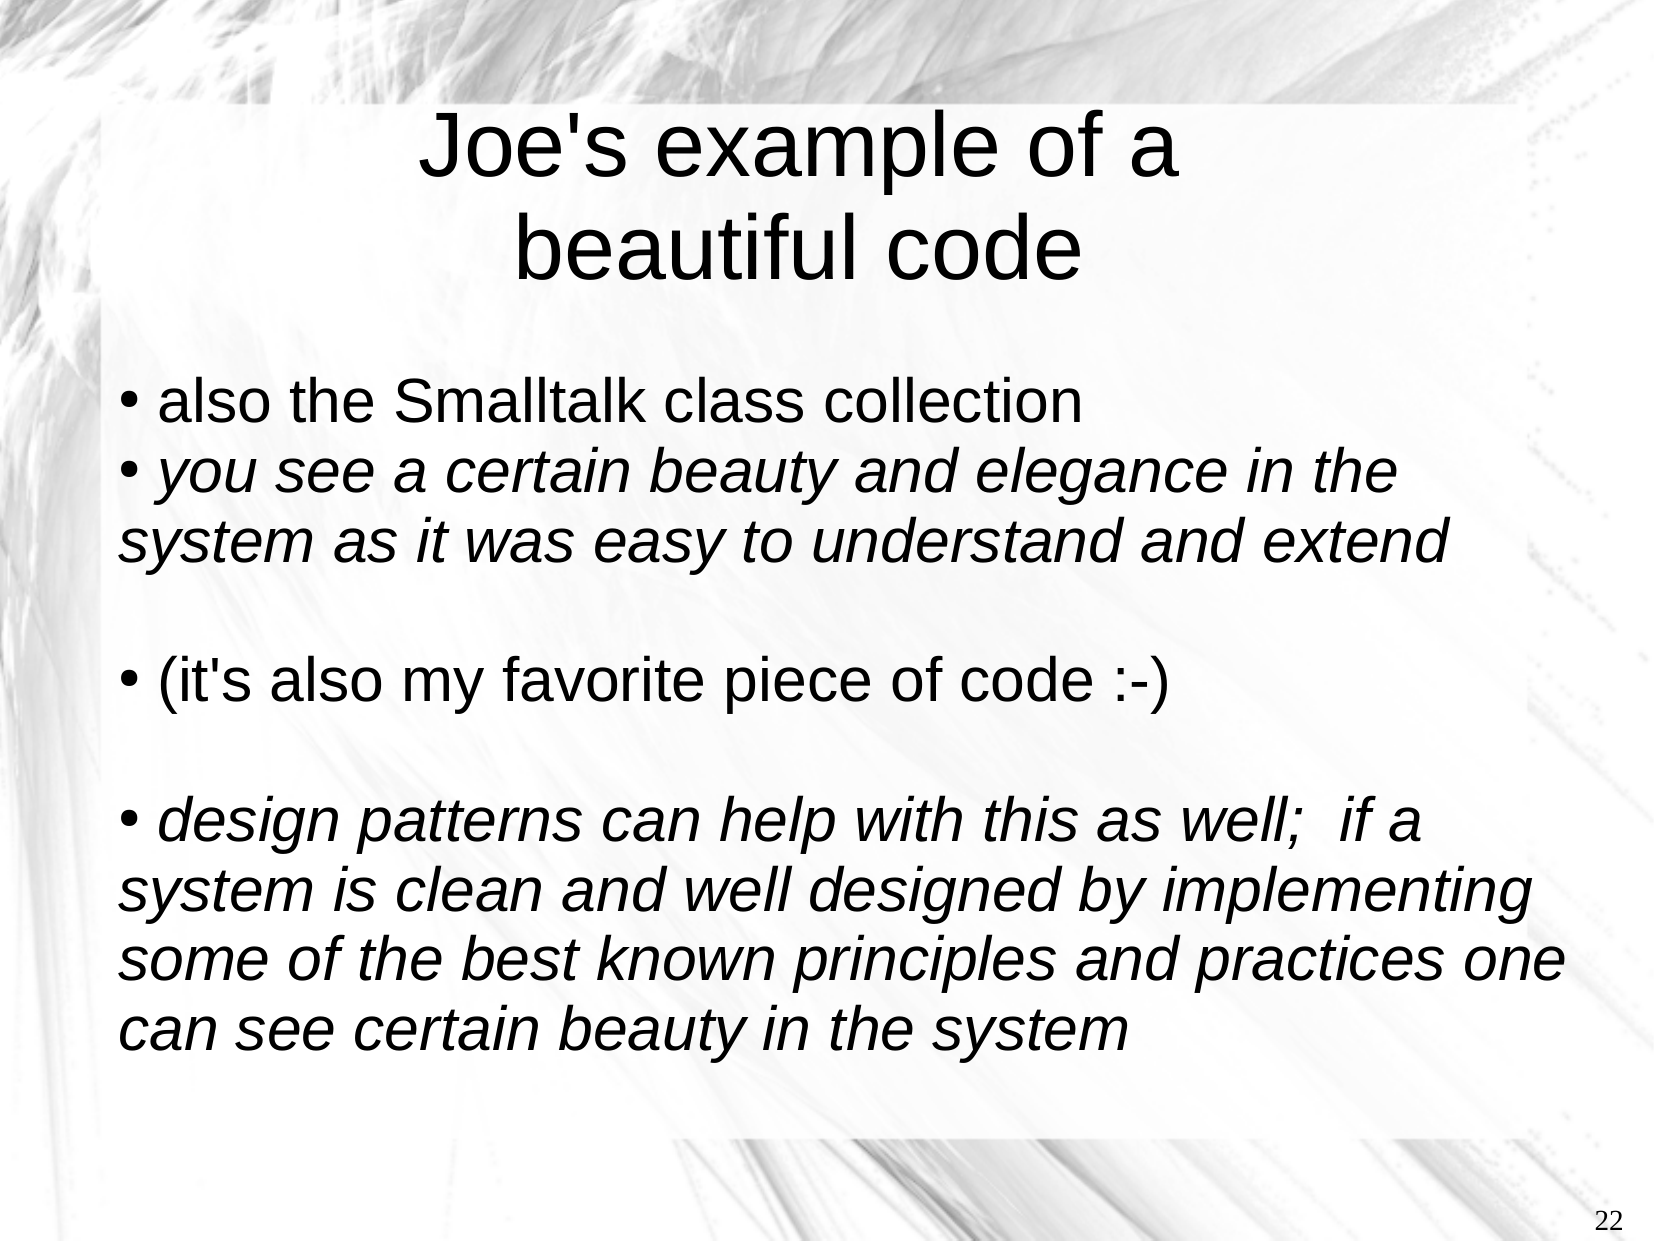

# Joe's example of a beautiful code
 also the Smalltalk class collection
 you see a certain beauty and elegance in the system as it was easy to understand and extend
 (it's also my favorite piece of code :-)
 design patterns can help with this as well; if a system is clean and well designed by implementing some of the best known principles and practices one can see certain beauty in the system
22